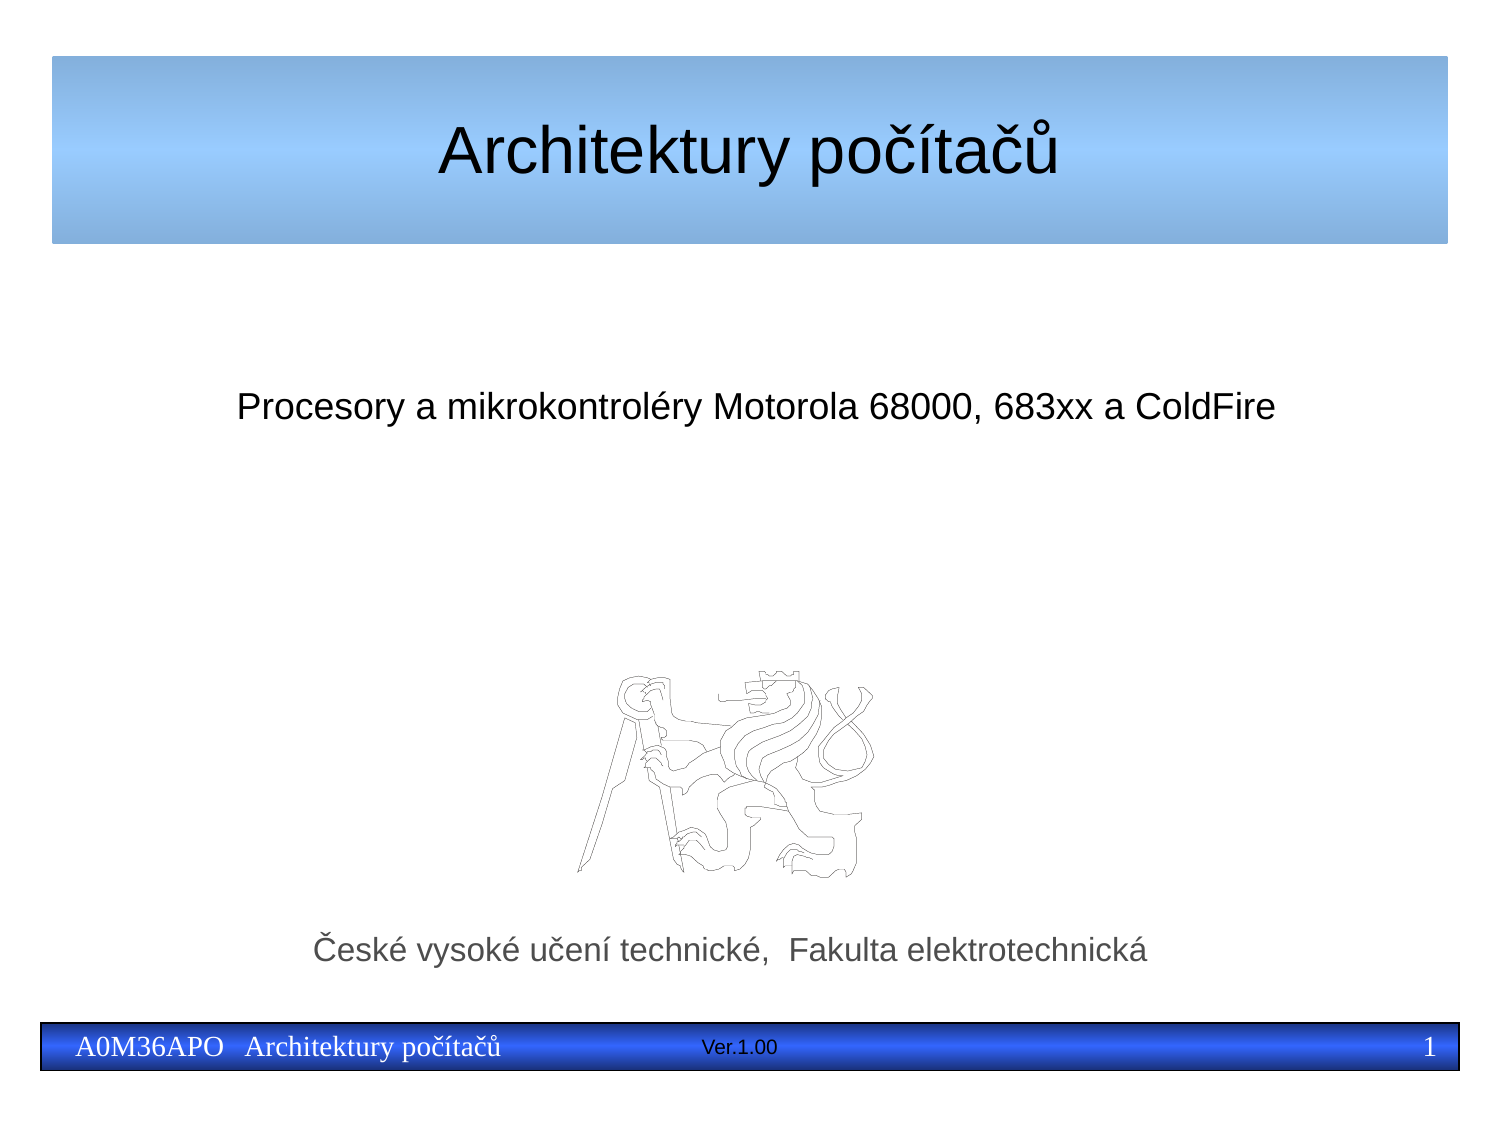

# Architektury počítačů
Procesory a mikrokontroléry Motorola 68000, 683xx a ColdFire‏
České vysoké učení technické, Fakulta elektrotechnická
A0M36APO Architektury počítačů
1
Ver.1.00